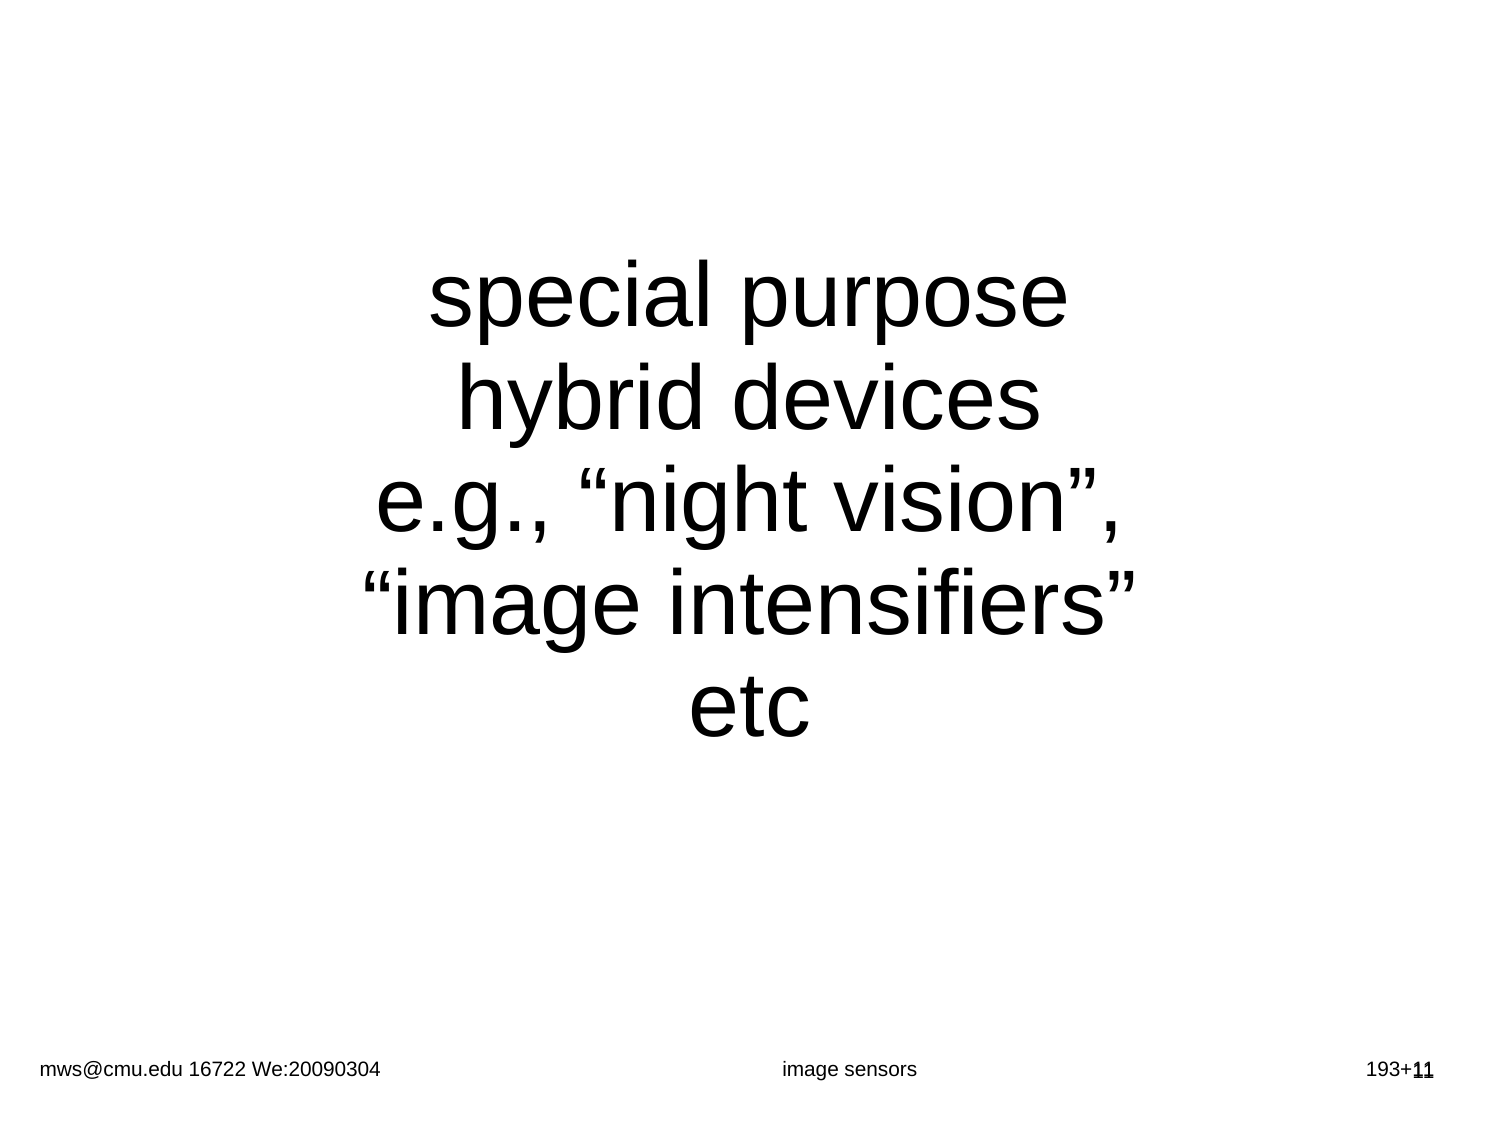

# special purpose hybrid devices e.g., “night vision”, “image intensifiers” etc
mws@cmu.edu 16722 We:20090304
image sensors
11